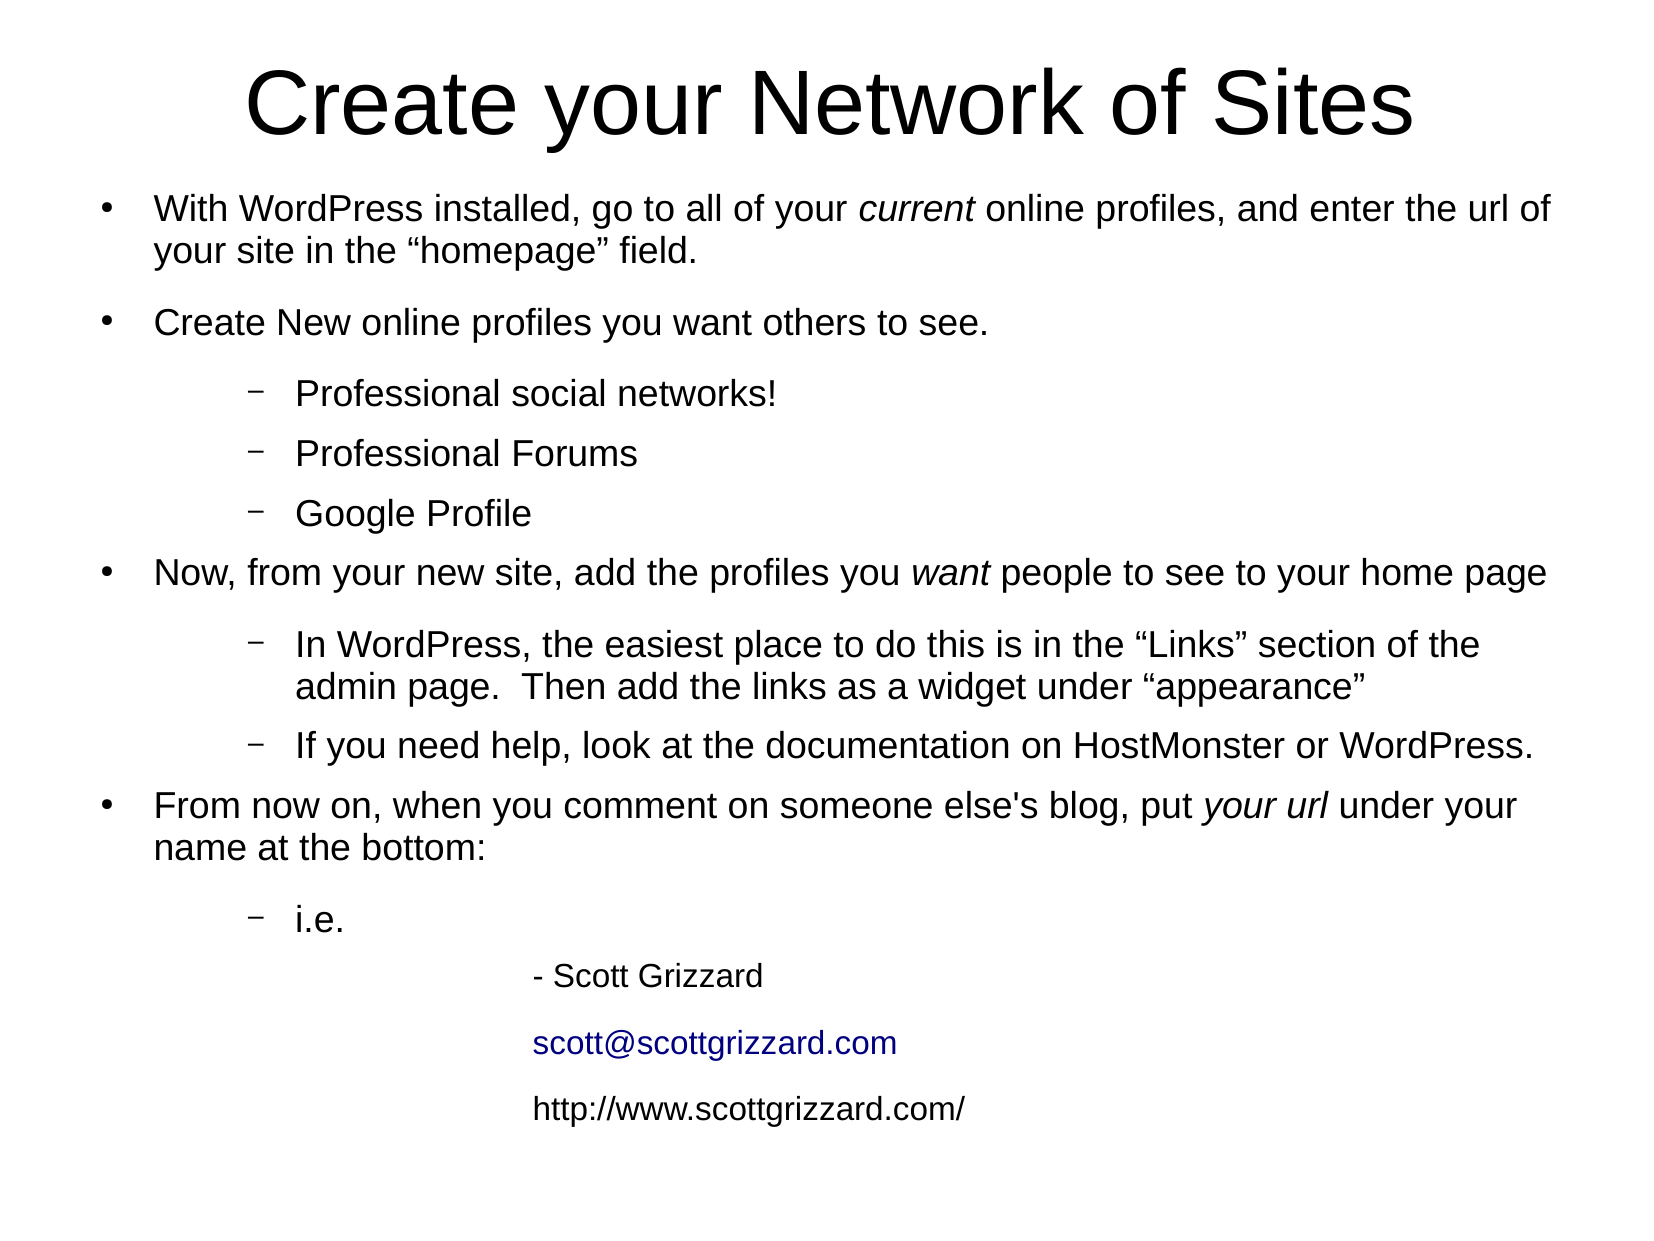

# Create your Network of Sites
With WordPress installed, go to all of your current online profiles, and enter the url of your site in the “homepage” field.
Create New online profiles you want others to see.
Professional social networks!
Professional Forums
Google Profile
Now, from your new site, add the profiles you want people to see to your home page
In WordPress, the easiest place to do this is in the “Links” section of the admin page. Then add the links as a widget under “appearance”
If you need help, look at the documentation on HostMonster or WordPress.
From now on, when you comment on someone else's blog, put your url under your name at the bottom:
i.e.
- Scott Grizzard
scott@scottgrizzard.com
http://www.scottgrizzard.com/